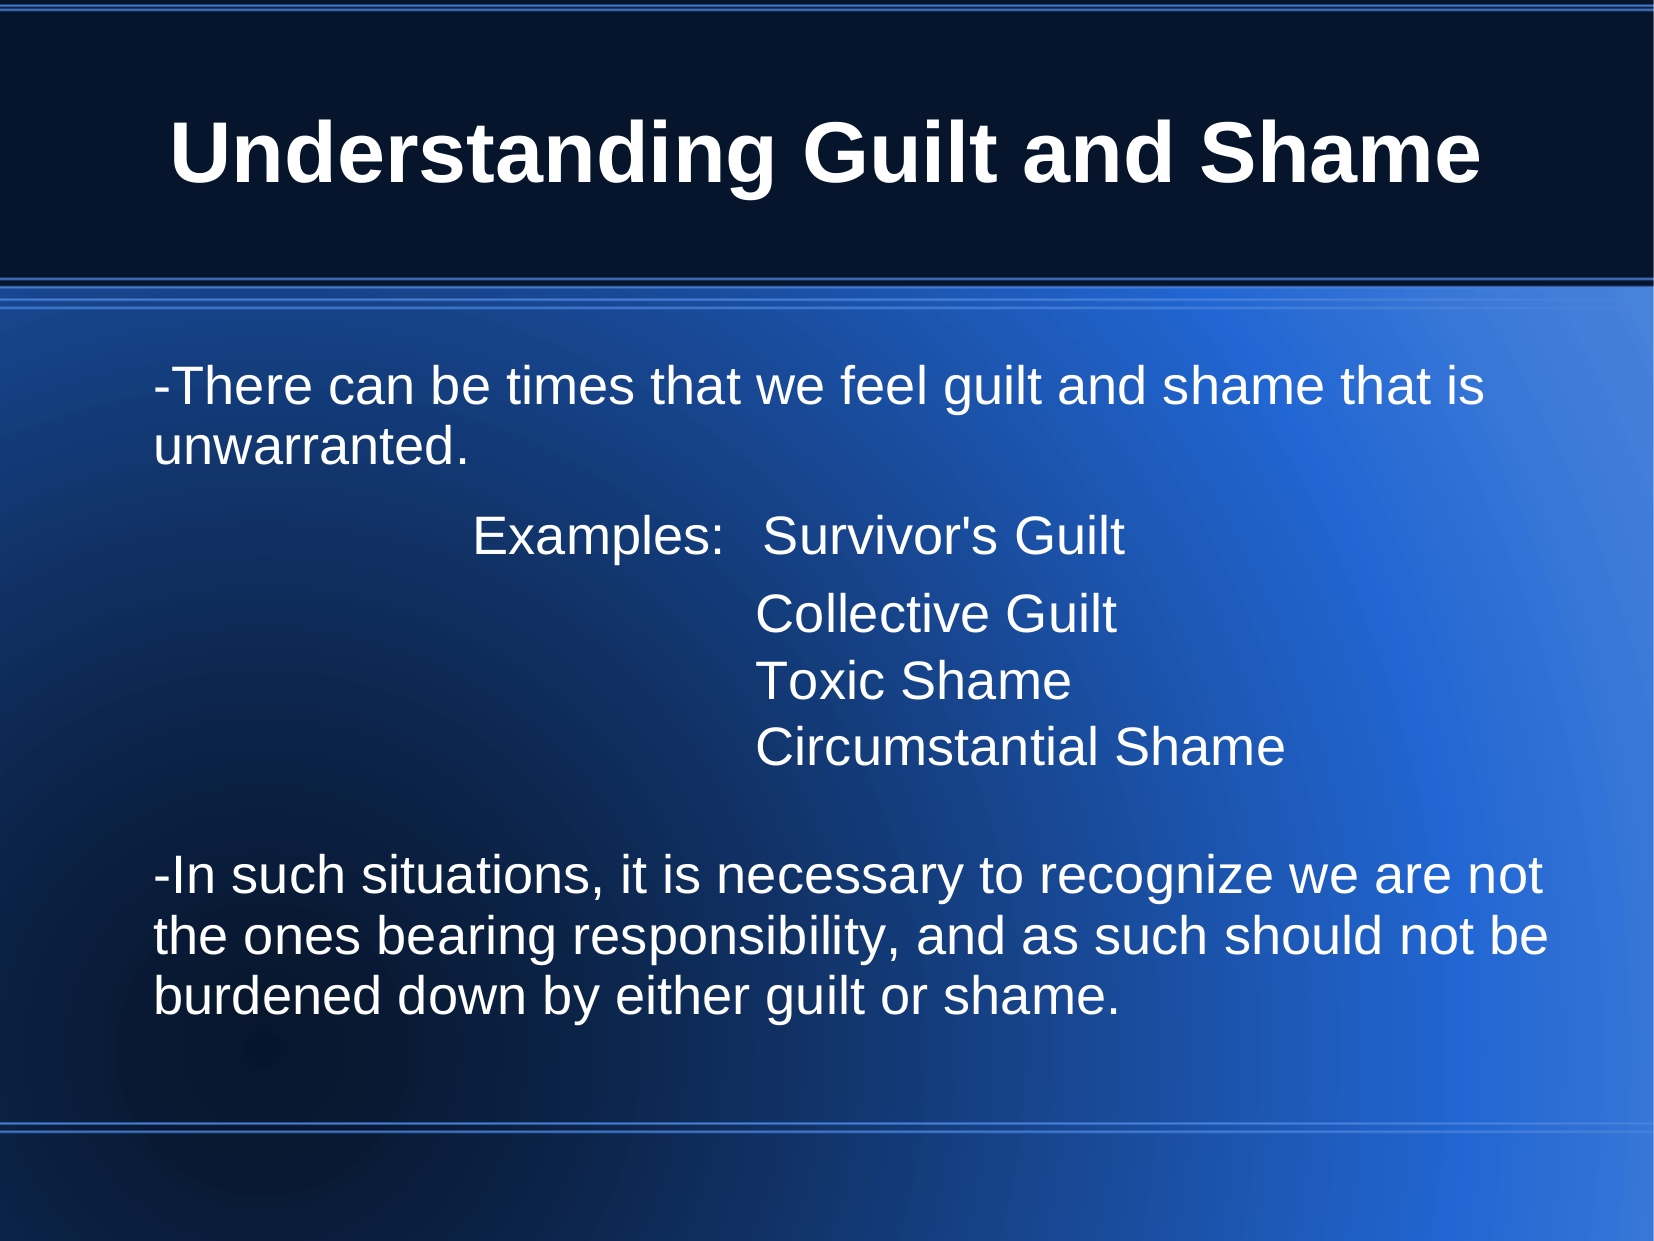

# Understanding Guilt and Shame
-There can be times that we feel guilt and shame that is unwarranted.
Examples:	 Survivor's Guilt
Collective Guilt
Toxic Shame
Circumstantial Shame
-In such situations, it is necessary to recognize we are not the ones bearing responsibility, and as such should not be burdened down by either guilt or shame.